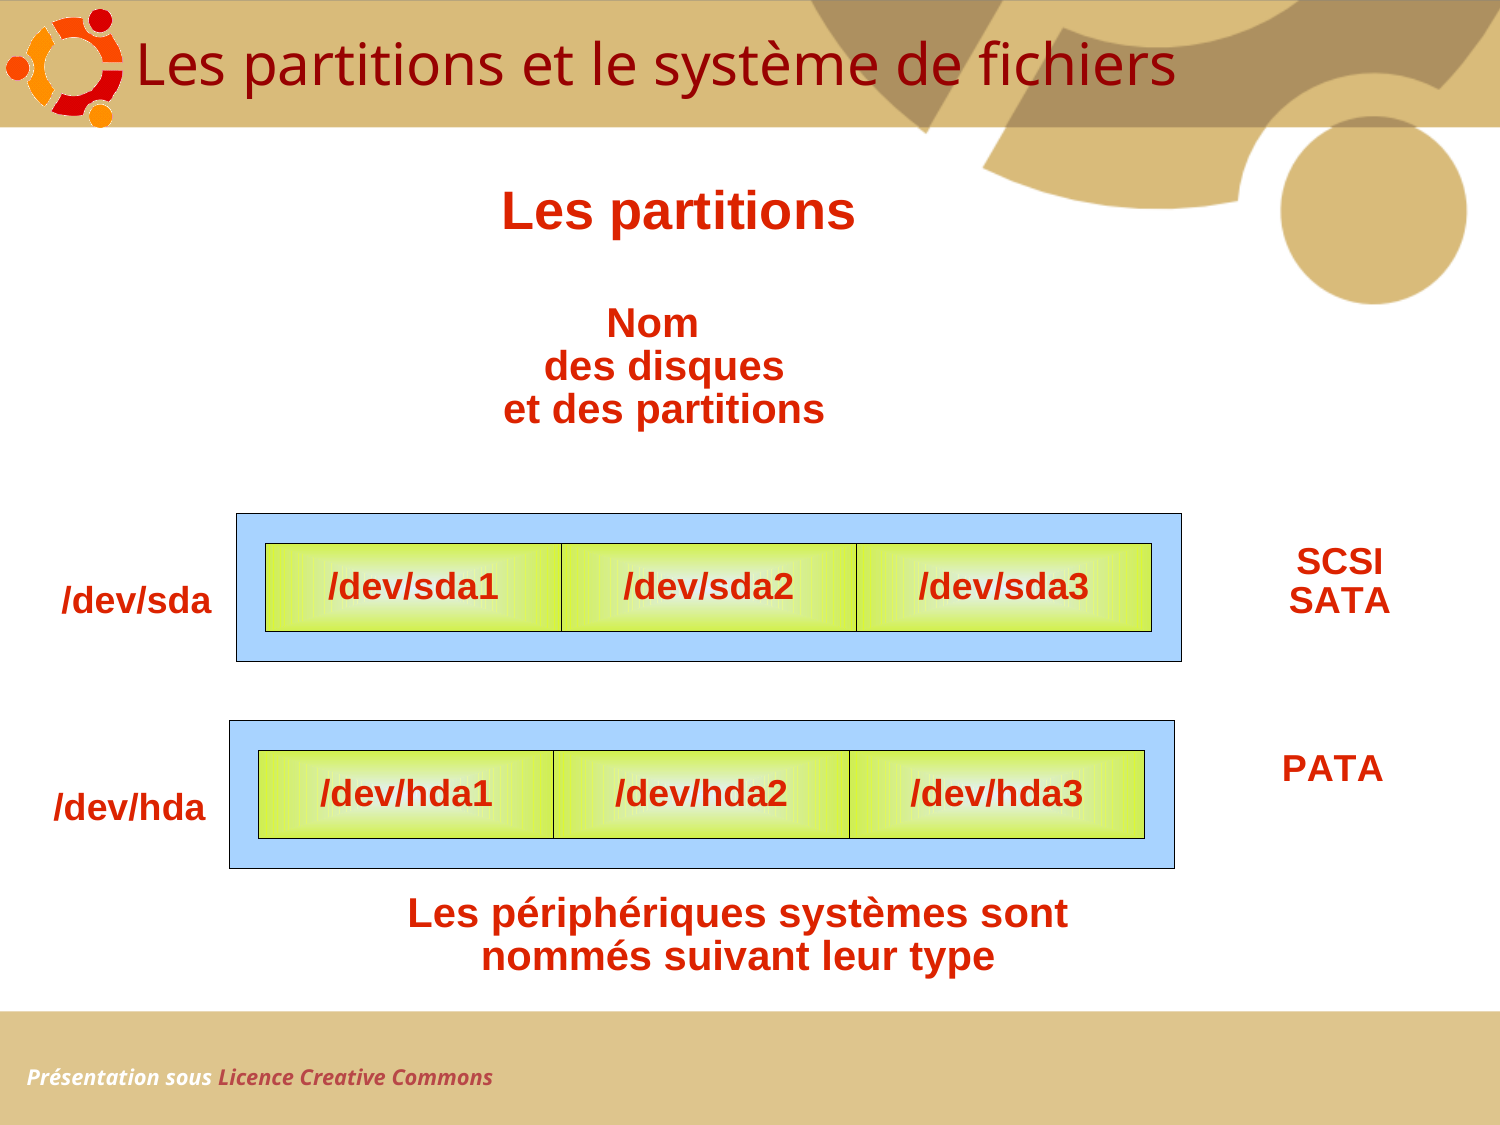

# Les partitions et le système de fichiers
Les partitions
Nom
des disques
et des partitions
/dev/sda1
/dev/sda2
/dev/sda3
SCSI
SATA
/dev/sda
/dev/hda1
/dev/hda2
/dev/hda3
PATA
/dev/hda
Les périphériques systèmes sont nommés suivant leur type